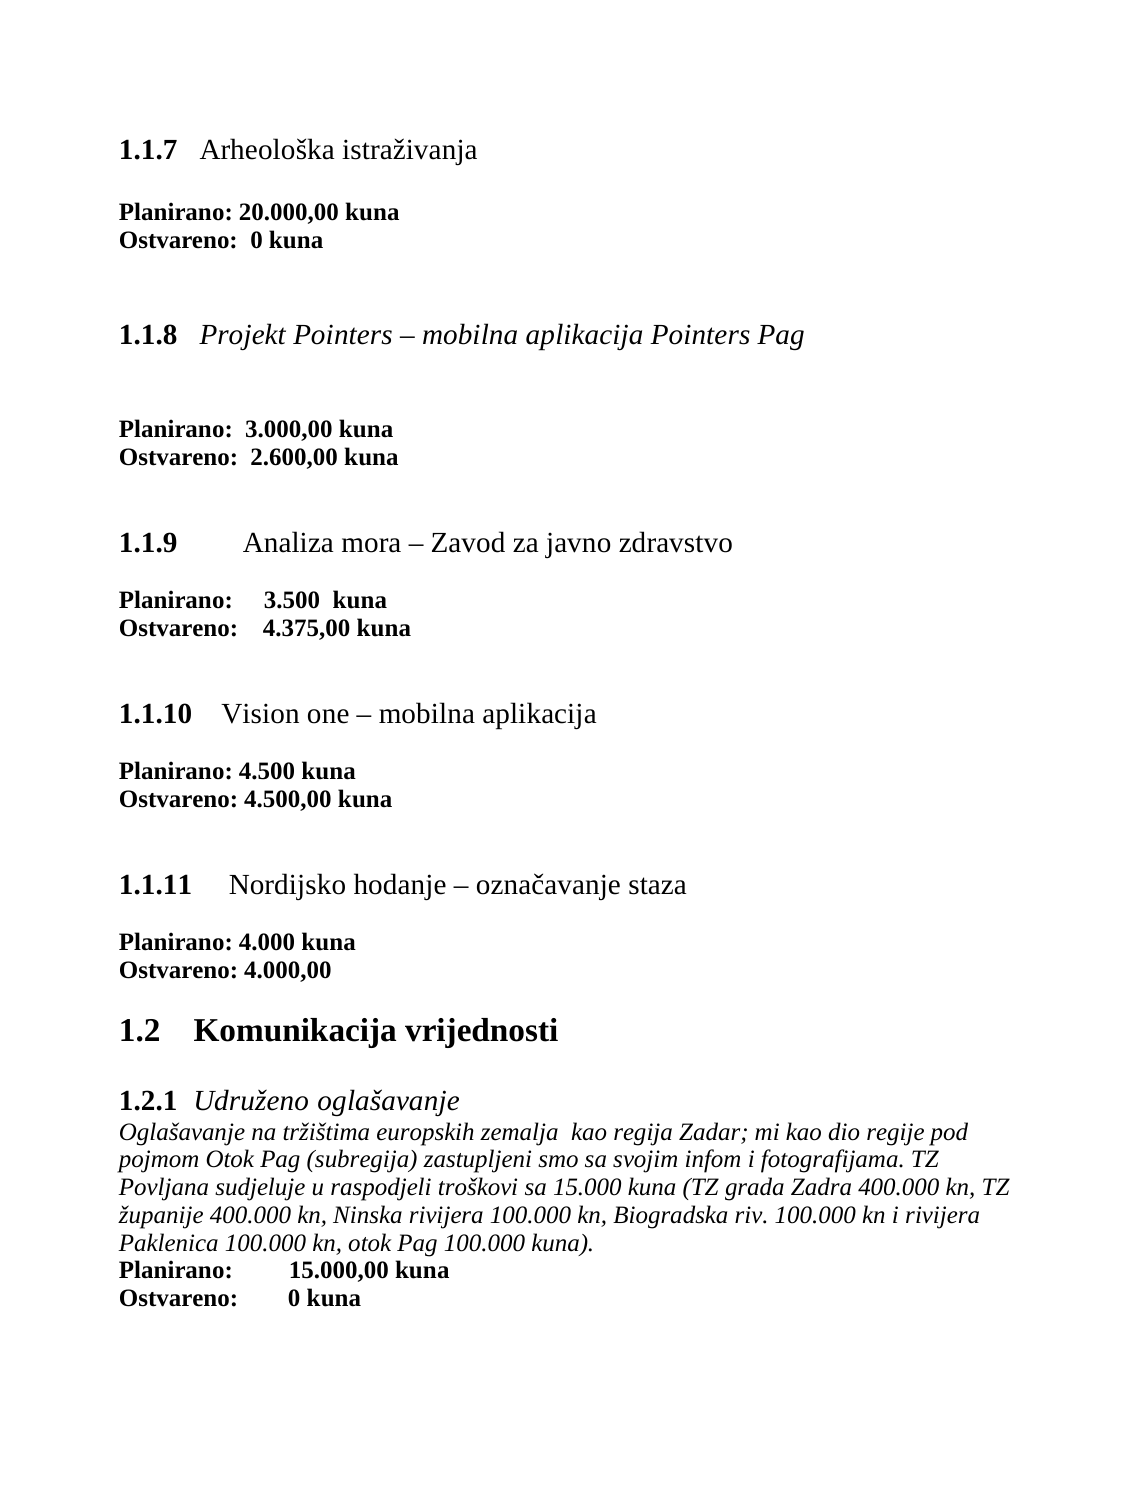

1.1.7 Arheološka istraživanja
Planirano: 20.000,00 kuna
Ostvareno: 0 kuna
1.1.8 Projekt Pointers – mobilna aplikacija Pointers Pag
Planirano: 3.000,00 kuna
Ostvareno: 2.600,00 kuna
1.1.9 Analiza mora – Zavod za javno zdravstvo
Planirano: 3.500 kuna
Ostvareno: 4.375,00 kuna
1.1.10 Vision one – mobilna aplikacija
Planirano: 4.500 kuna
Ostvareno: 4.500,00 kuna
1.1.11 Nordijsko hodanje – označavanje staza
Planirano: 4.000 kuna
Ostvareno: 4.000,00
1.2 Komunikacija vrijednosti
1.2.1 Udruženo oglašavanje
Oglašavanje na tržištima europskih zemalja kao regija Zadar; mi kao dio regije pod pojmom Otok Pag (subregija) zastupljeni smo sa svojim infom i fotografijama. TZ Povljana sudjeluje u raspodjeli troškovi sa 15.000 kuna (TZ grada Zadra 400.000 kn, TZ županije 400.000 kn, Ninska rivijera 100.000 kn, Biogradska riv. 100.000 kn i rivijera Paklenica 100.000 kn, otok Pag 100.000 kuna).
Planirano: 15.000,00 kuna
Ostvareno: 0 kuna